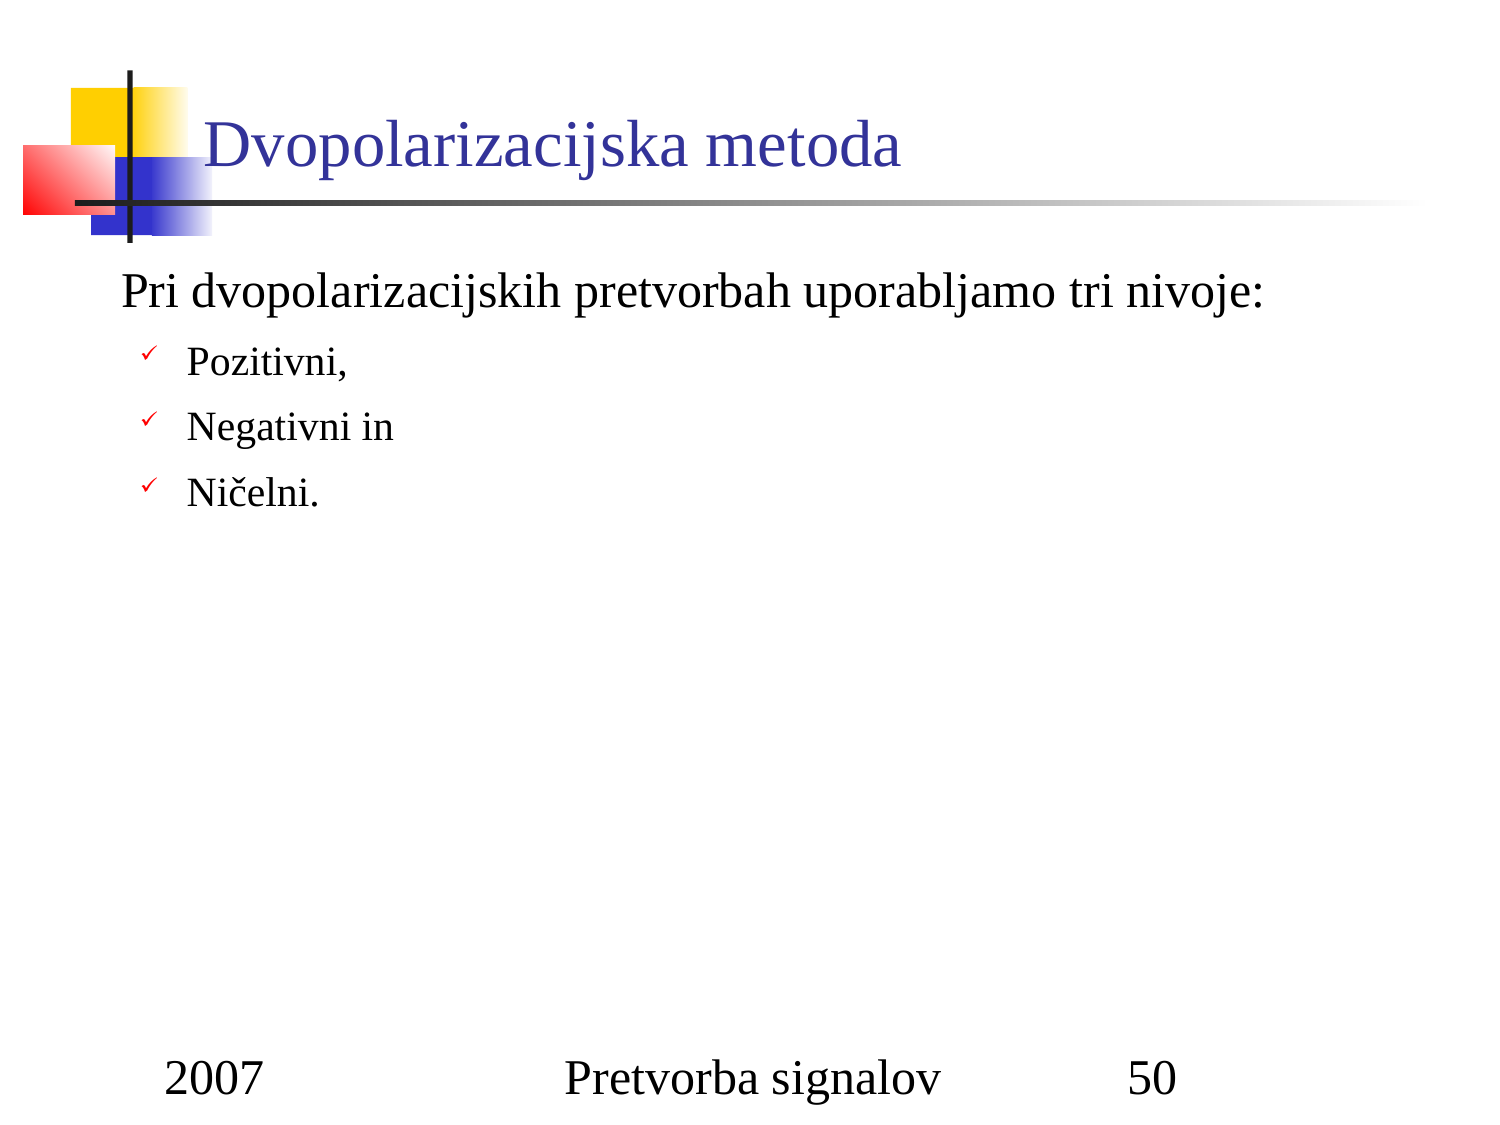

# Dvopolarizacijska metoda
	Pri dvopolarizacijskih pretvorbah uporabljamo tri nivoje:
Pozitivni,
Negativni in
Ničelni.
2007
Pretvorba signalov
50